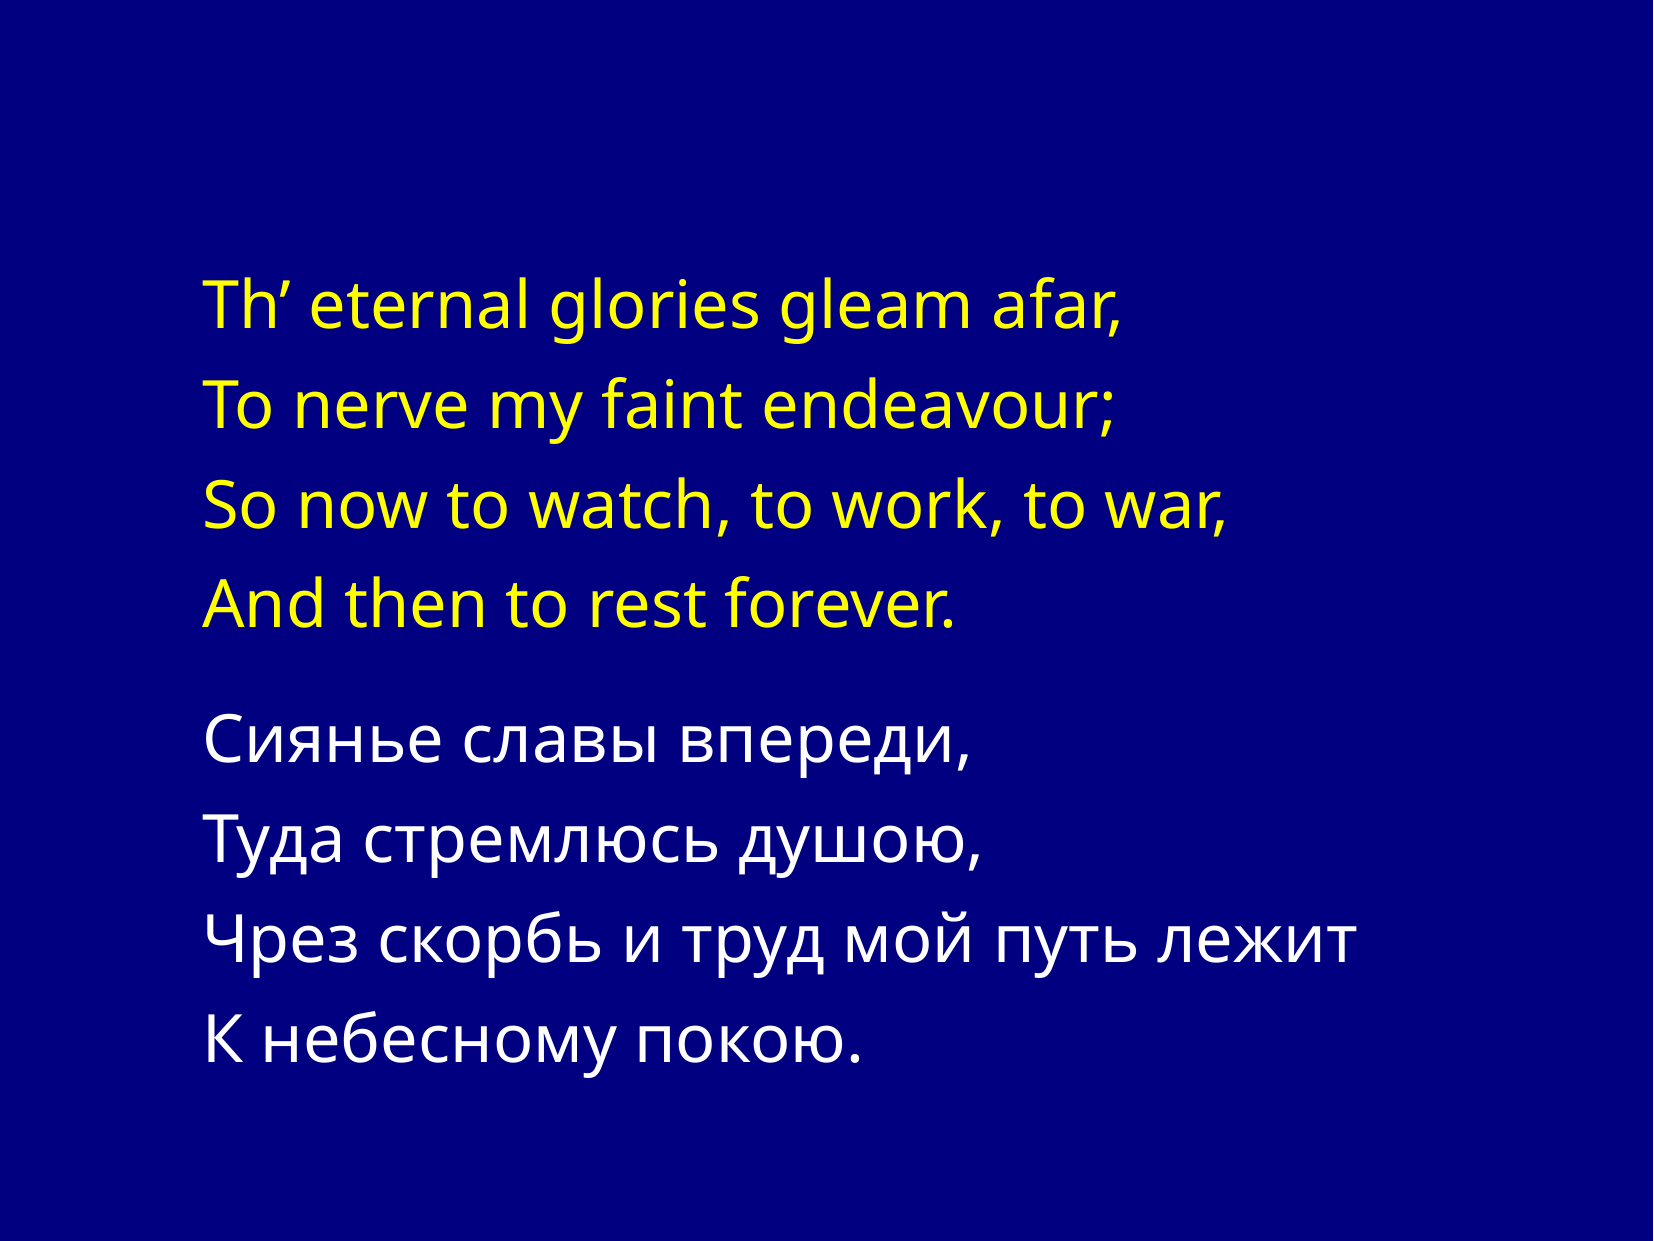

Th’ eternal glories gleam afar,
	To nerve my faint endeavour;
	So now to watch, to work, to war,
	And then to rest forever.
	Сиянье славы впереди,
	Туда стремлюсь душою,
	Чрез скорбь и труд мой путь лежит
	К небесному покою.